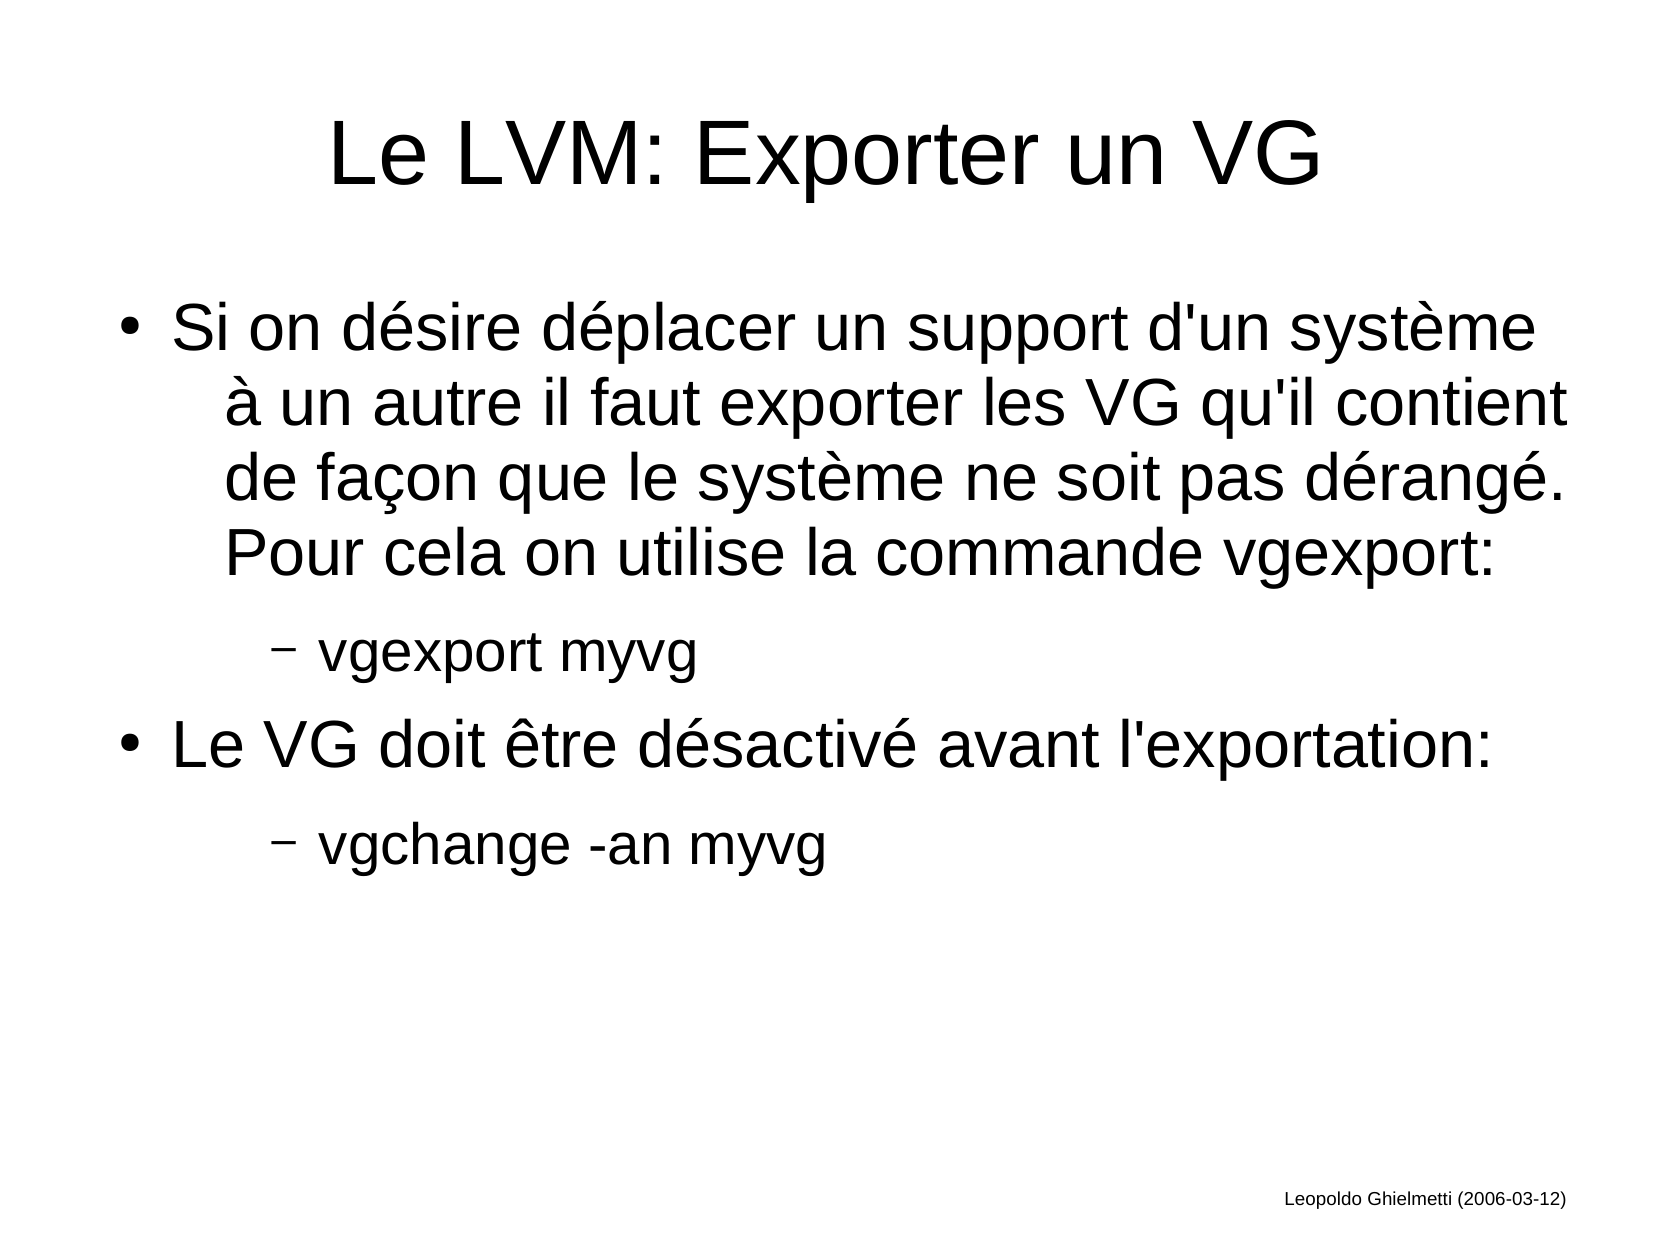

# Le LVM: Exporter un VG
Si on désire déplacer un support d'un système à un autre il faut exporter les VG qu'il contient de façon que le système ne soit pas dérangé. Pour cela on utilise la commande vgexport:
vgexport myvg
Le VG doit être désactivé avant l'exportation:
vgchange -an myvg
Leopoldo Ghielmetti (2006-03-12)